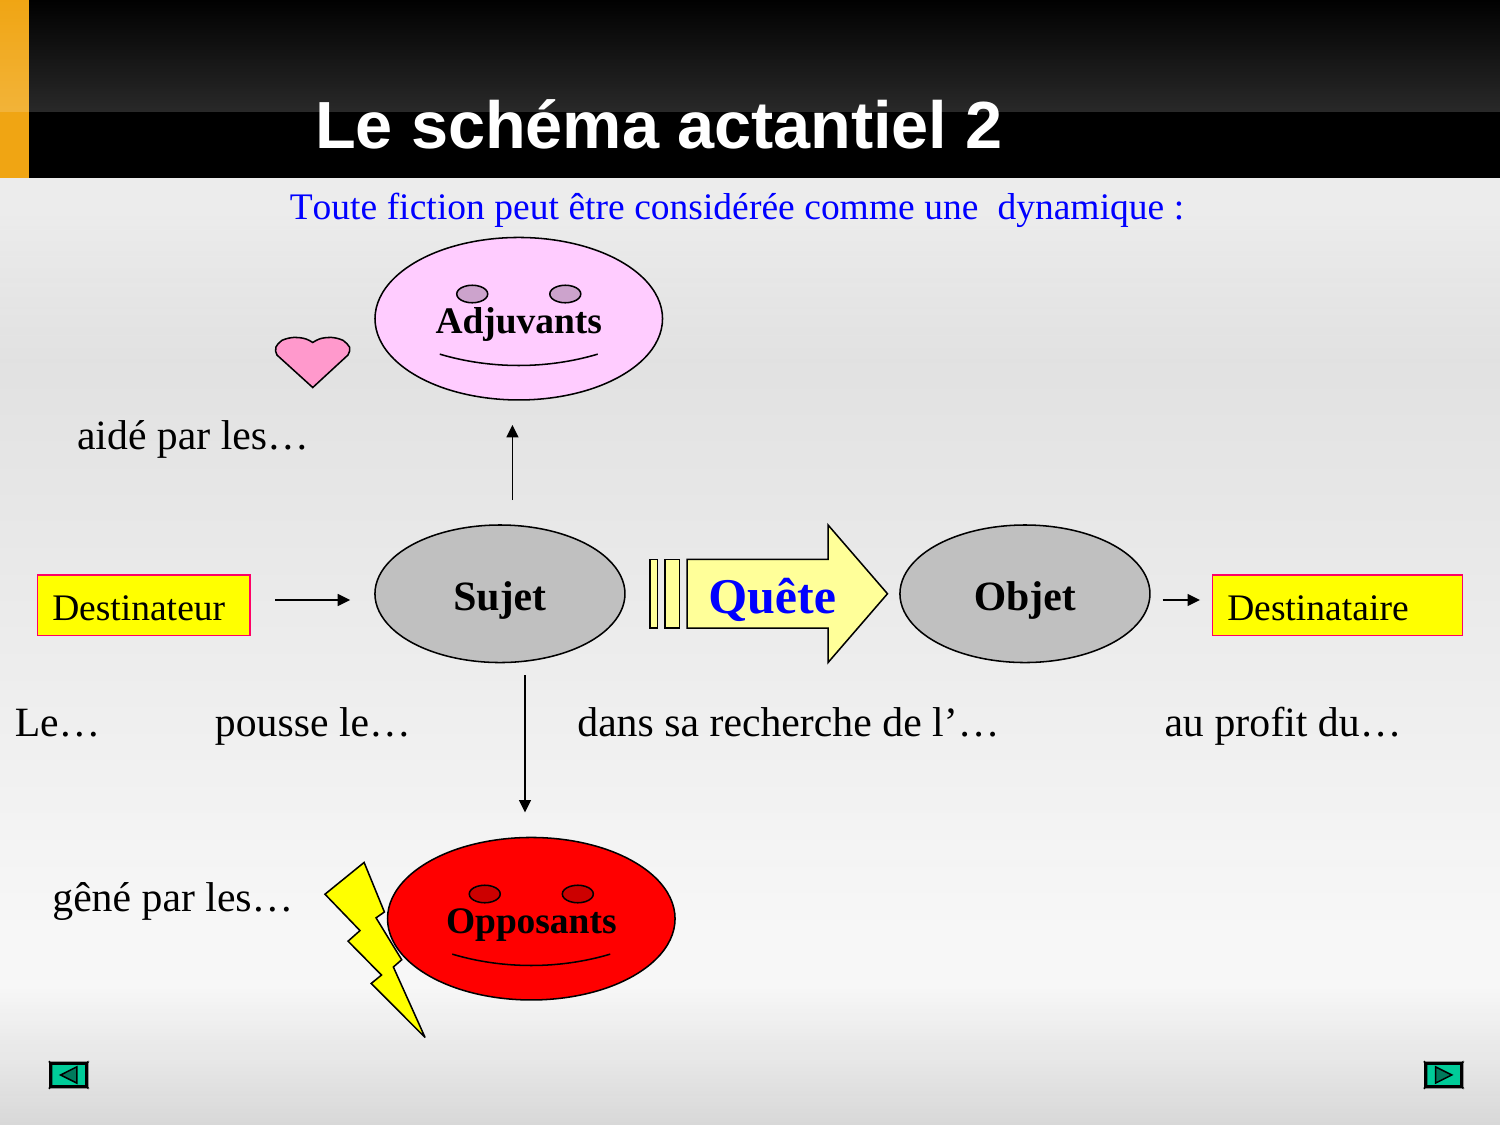

# Le schéma actantiel 2
Toute fiction peut être considérée comme une dynamique :
Adjuvants
aidé par les…
Sujet
Quête
Objet
Destinateur
Destinataire
Le…
pousse le…
dans sa recherche de l’…
au profit du…
Opposants
gêné par les…